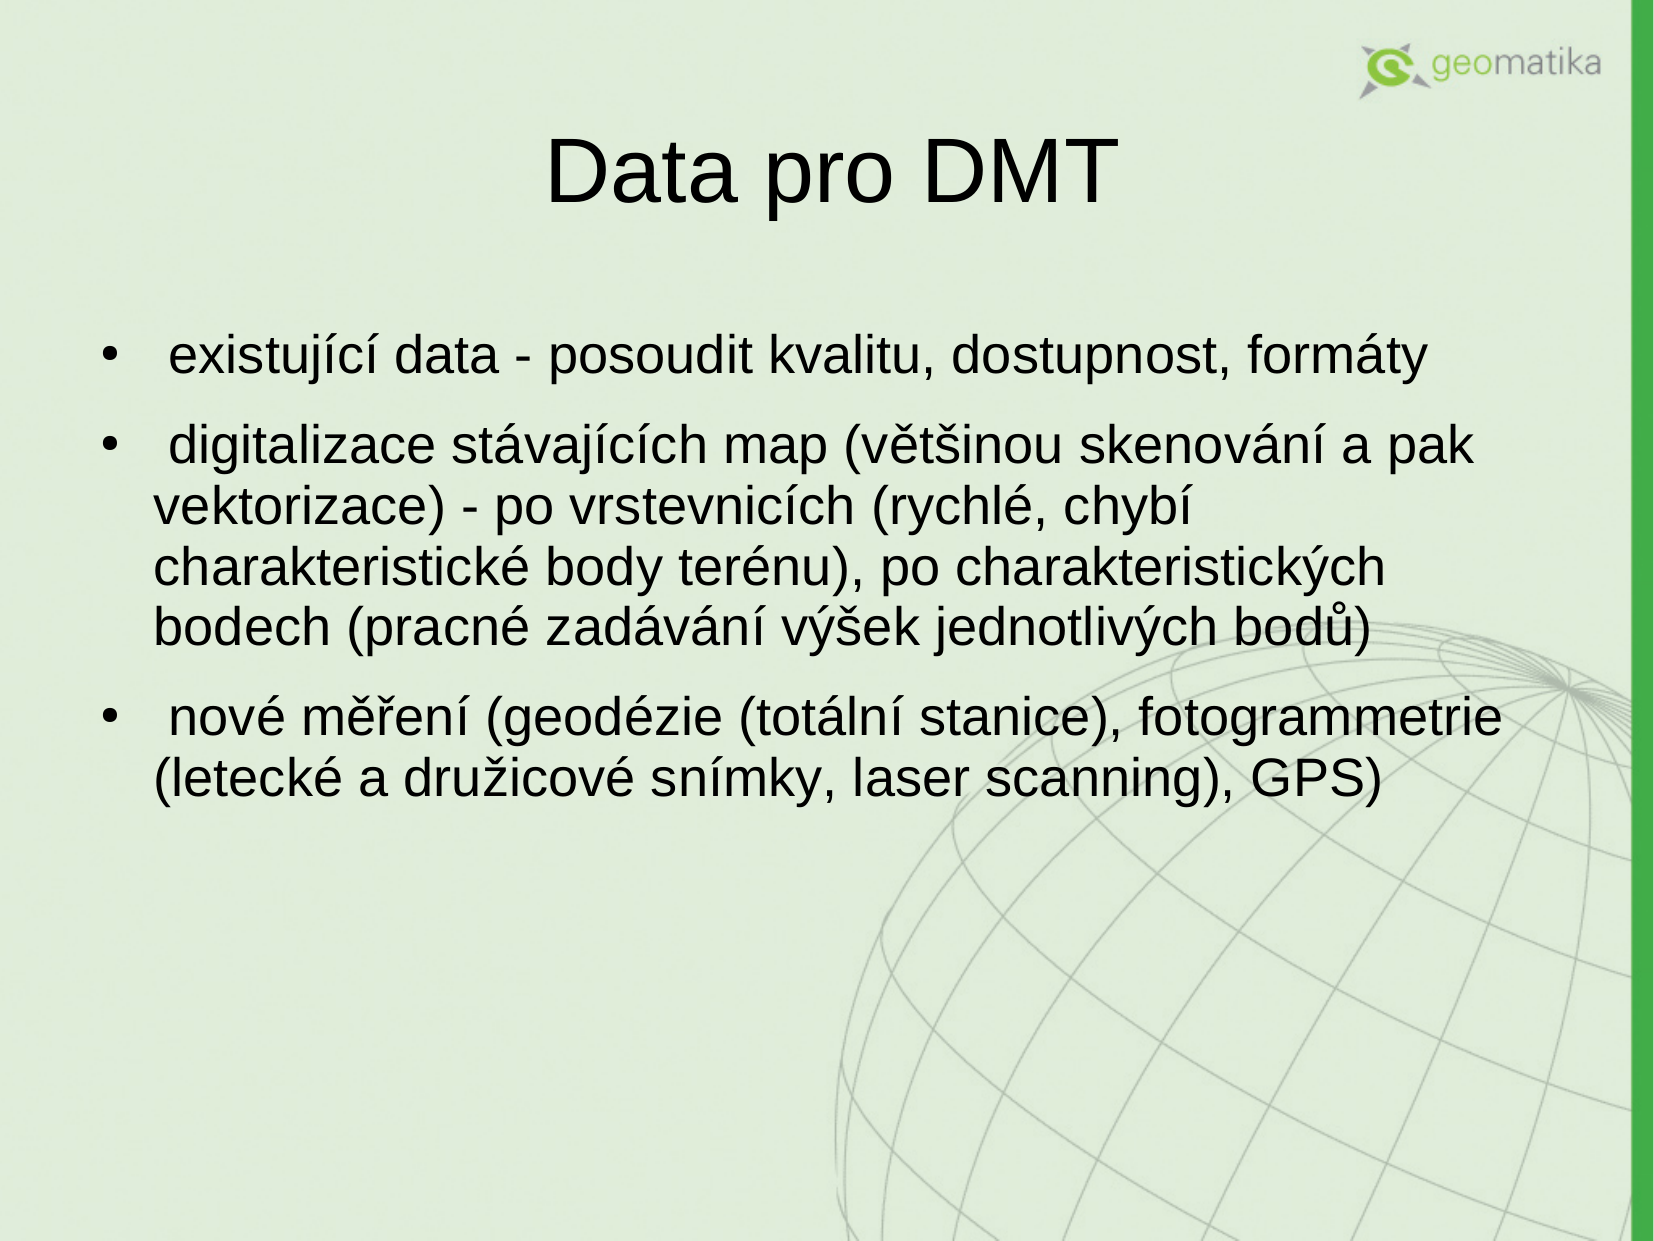

# Data pro DMT
 existující data - posoudit kvalitu, dostupnost, formáty
 digitalizace stávajících map (většinou skenování a pak vektorizace) - po vrstevnicích (rychlé, chybí charakteristické body terénu), po charakteristických bodech (pracné zadávání výšek jednotlivých bodů)
 nové měření (geodézie (totální stanice), fotogrammetrie (letecké a družicové snímky, laser scanning), GPS)